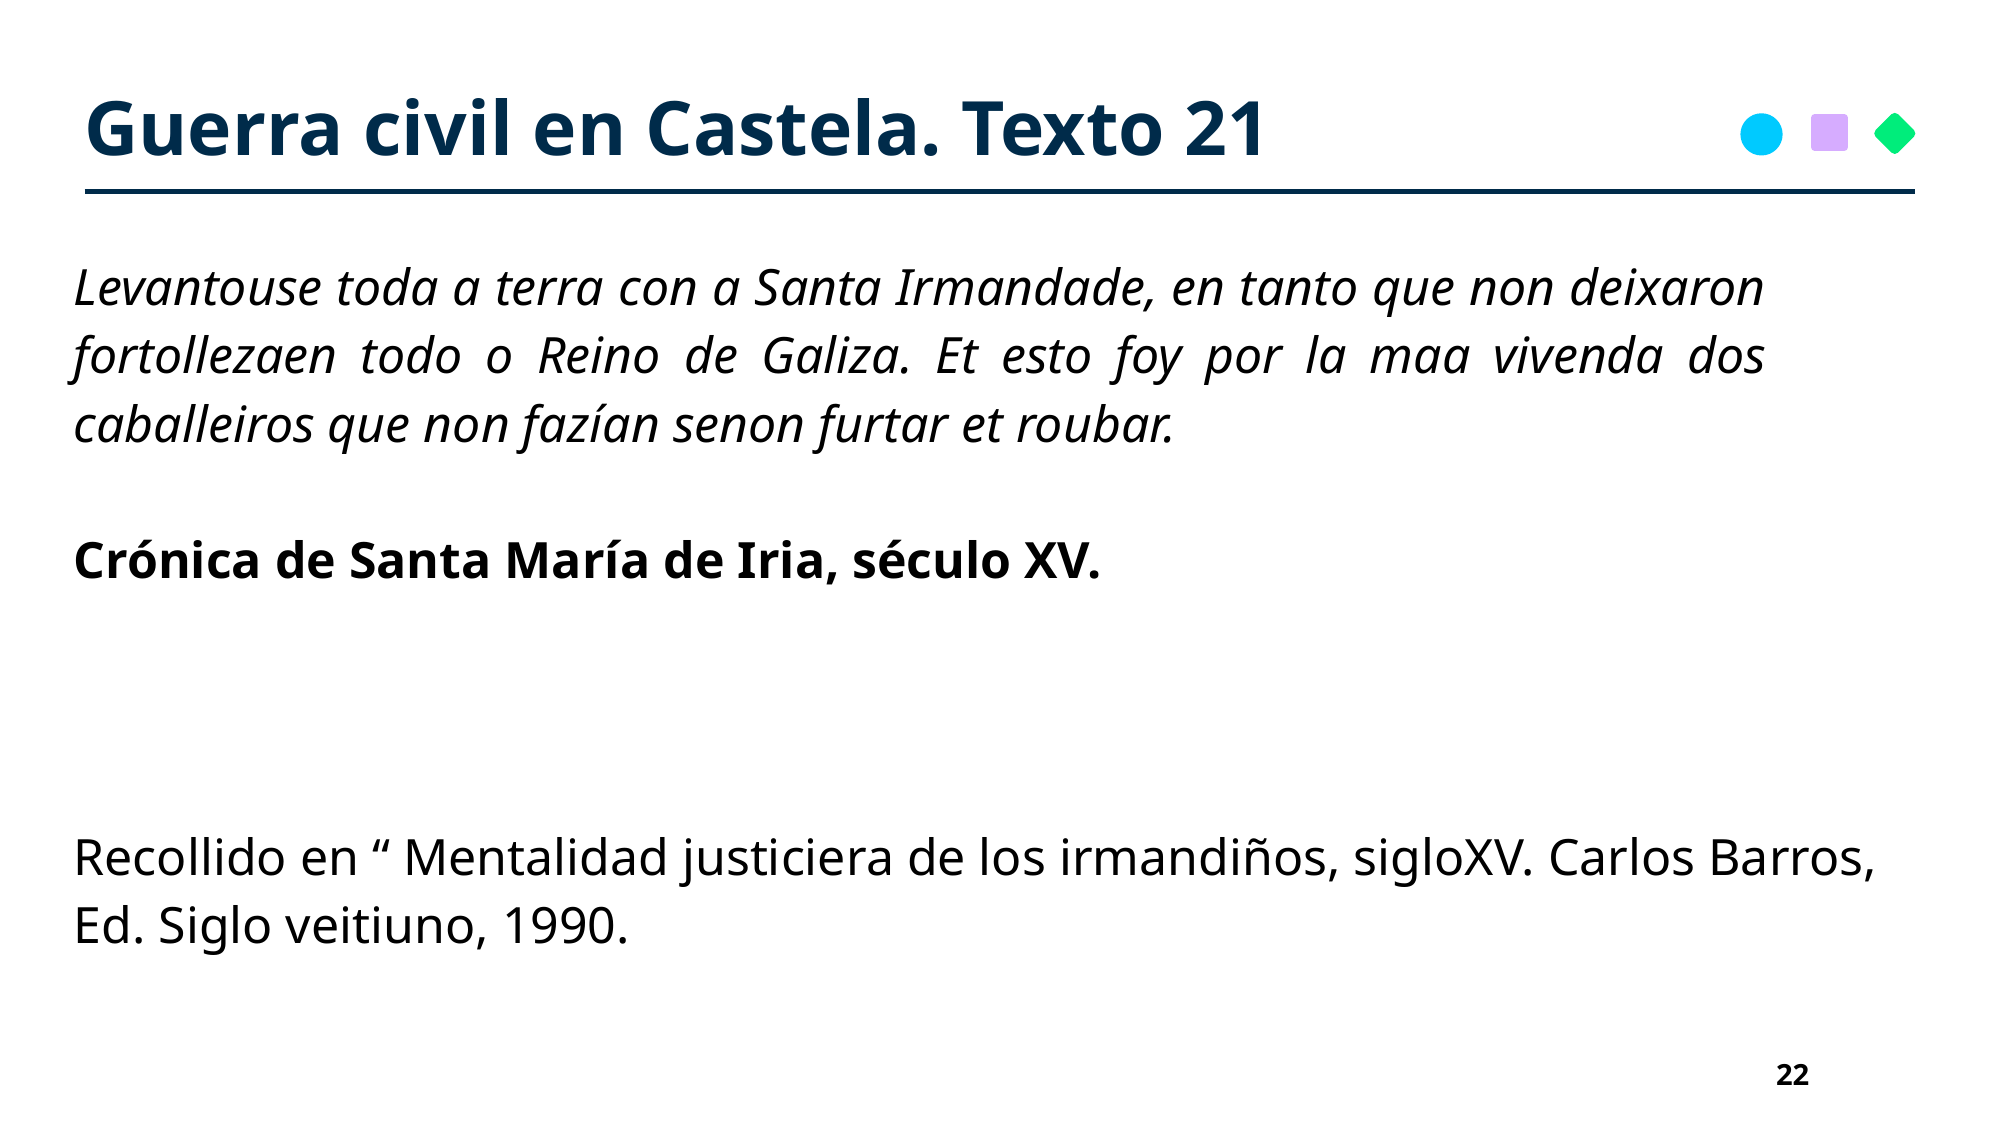

# Guerra civil en Castela. Texto 21
Levantouse toda a terra con a Santa Irmandade, en tanto que non deixaron fortollezaen todo o Reino de Galiza. Et esto foy por la maa vivenda dos caballeiros que non fazían senon furtar et roubar.
Crónica de Santa María de Iria, século XV.
Recollido en “ Mentalidad justiciera de los irmandiños, sigloXV. Carlos Barros,
Ed. Siglo veitiuno, 1990.